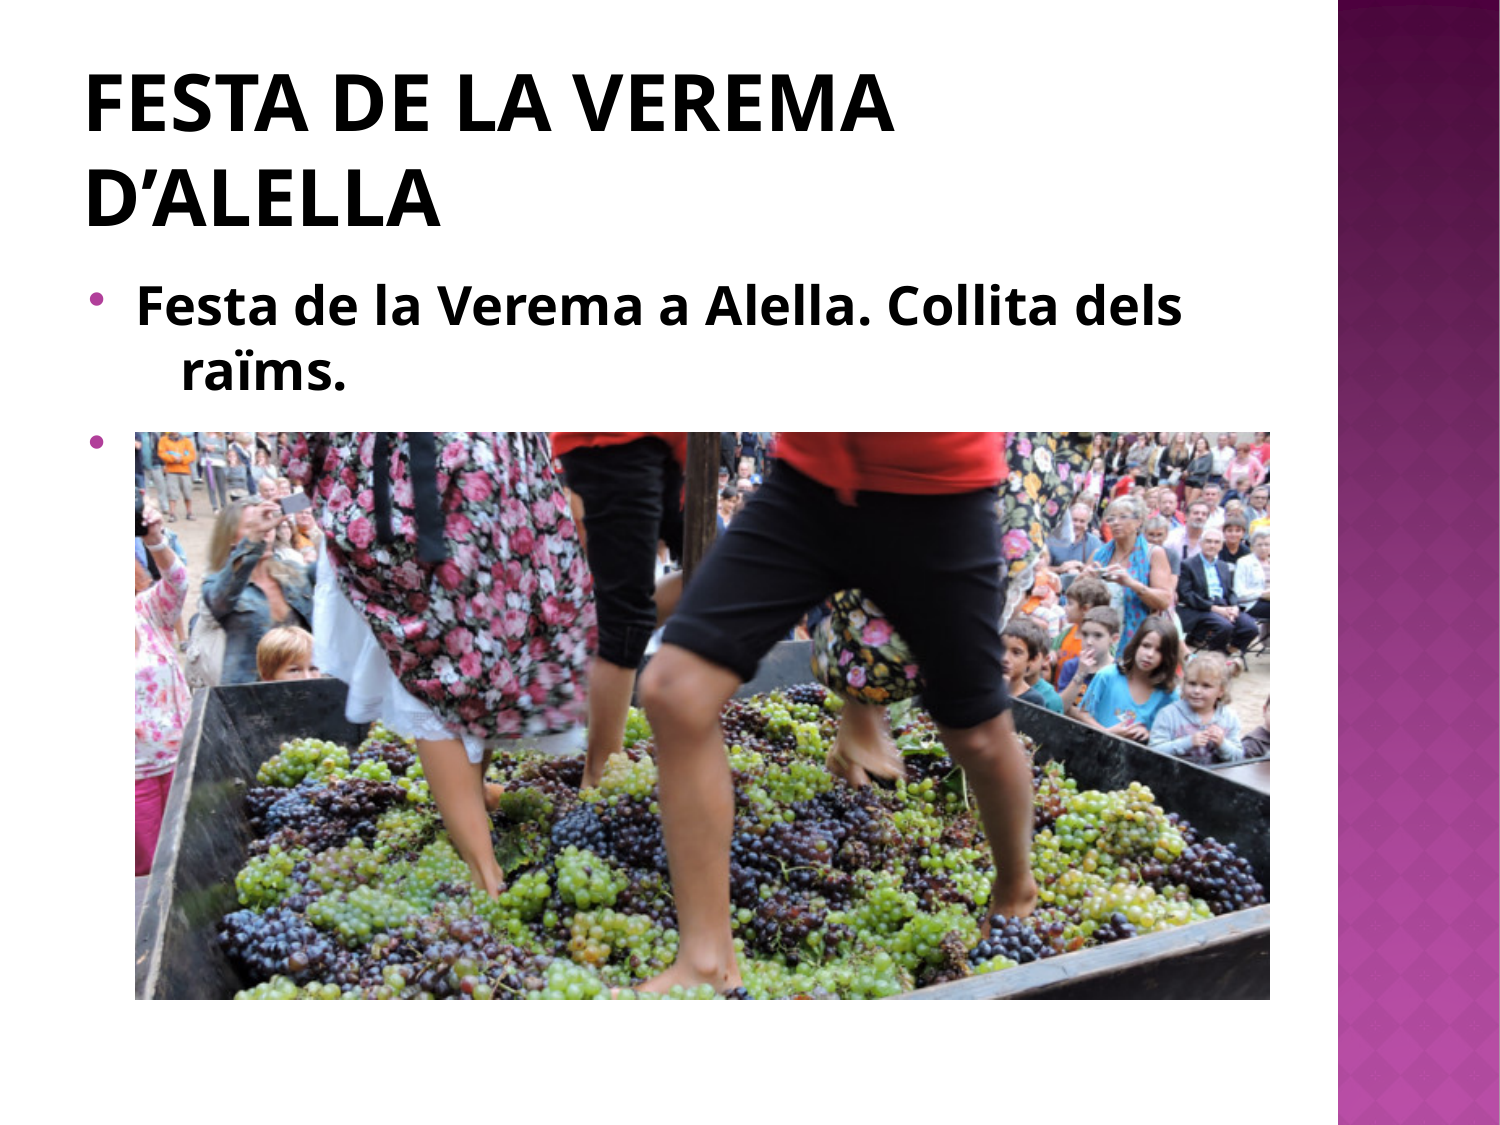

# FESTA DE LA VEREMA D’ALELLA
Festa de la Verema a Alella. Collita dels raïms.